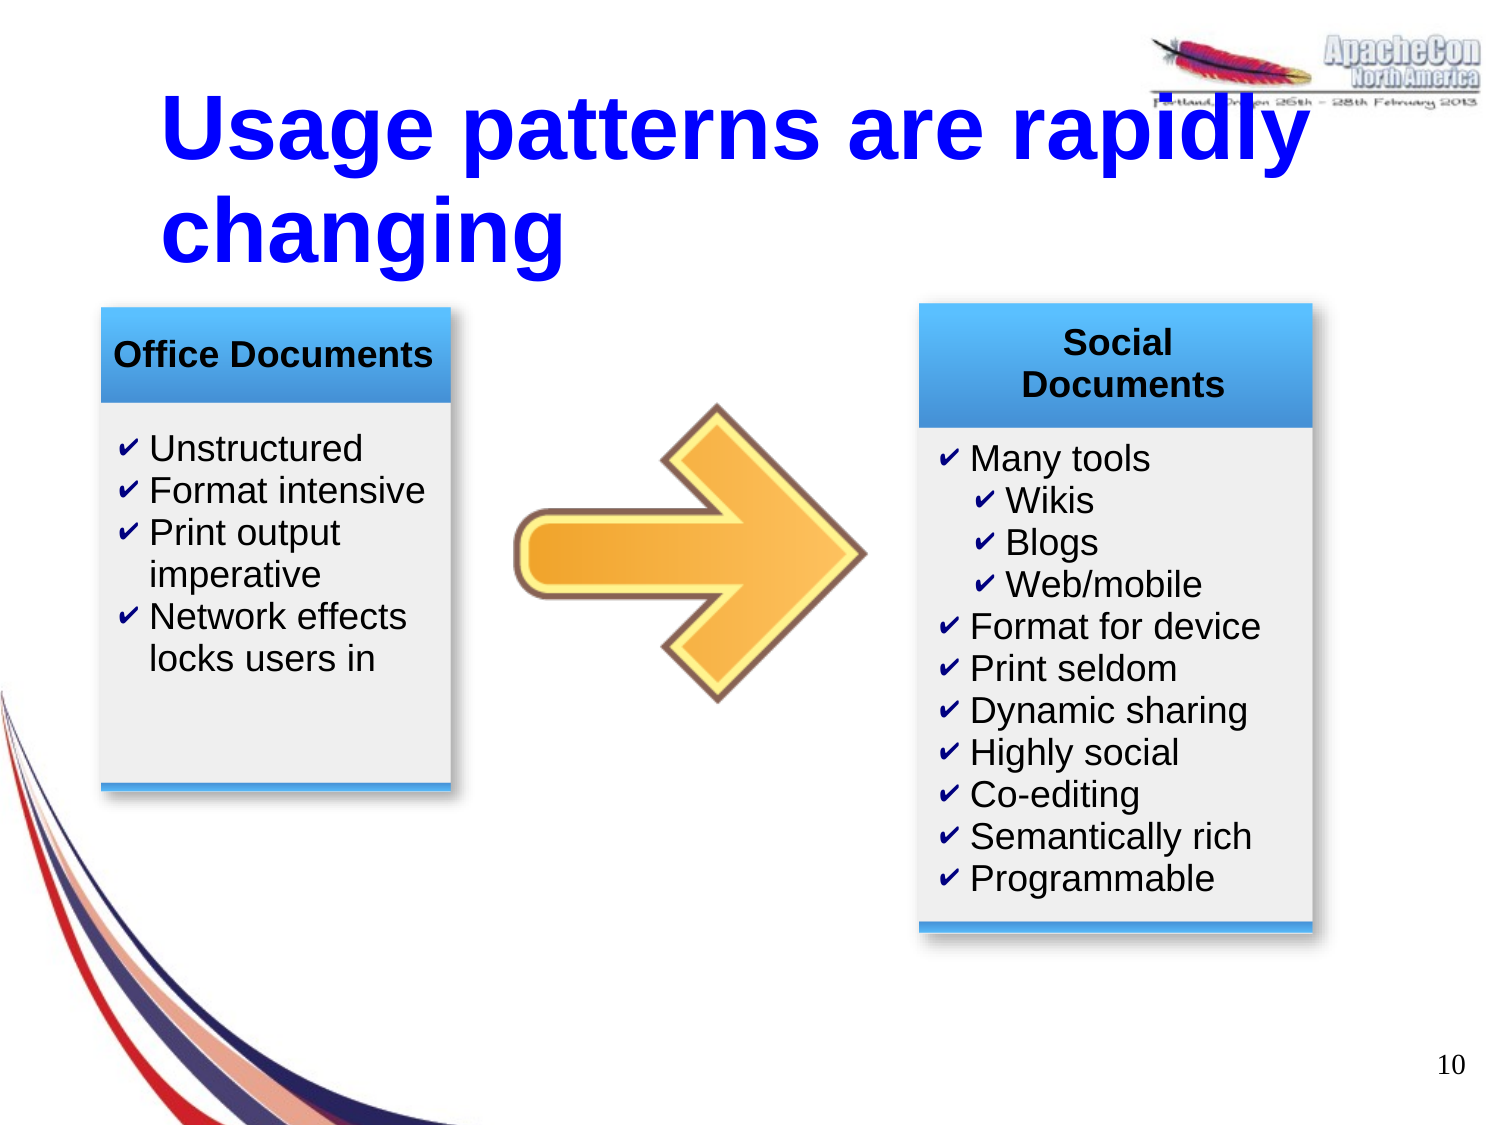

# Usage patterns are rapidly changing
Social
 Documents
Office Documents
Unstructured
Format intensive
Print output
imperative
Network effects
locks users in
Many tools
Wikis
Blogs
Web/mobile
Format for device
Print seldom
Dynamic sharing
Highly social
Co-editing
Semantically rich
Programmable
10